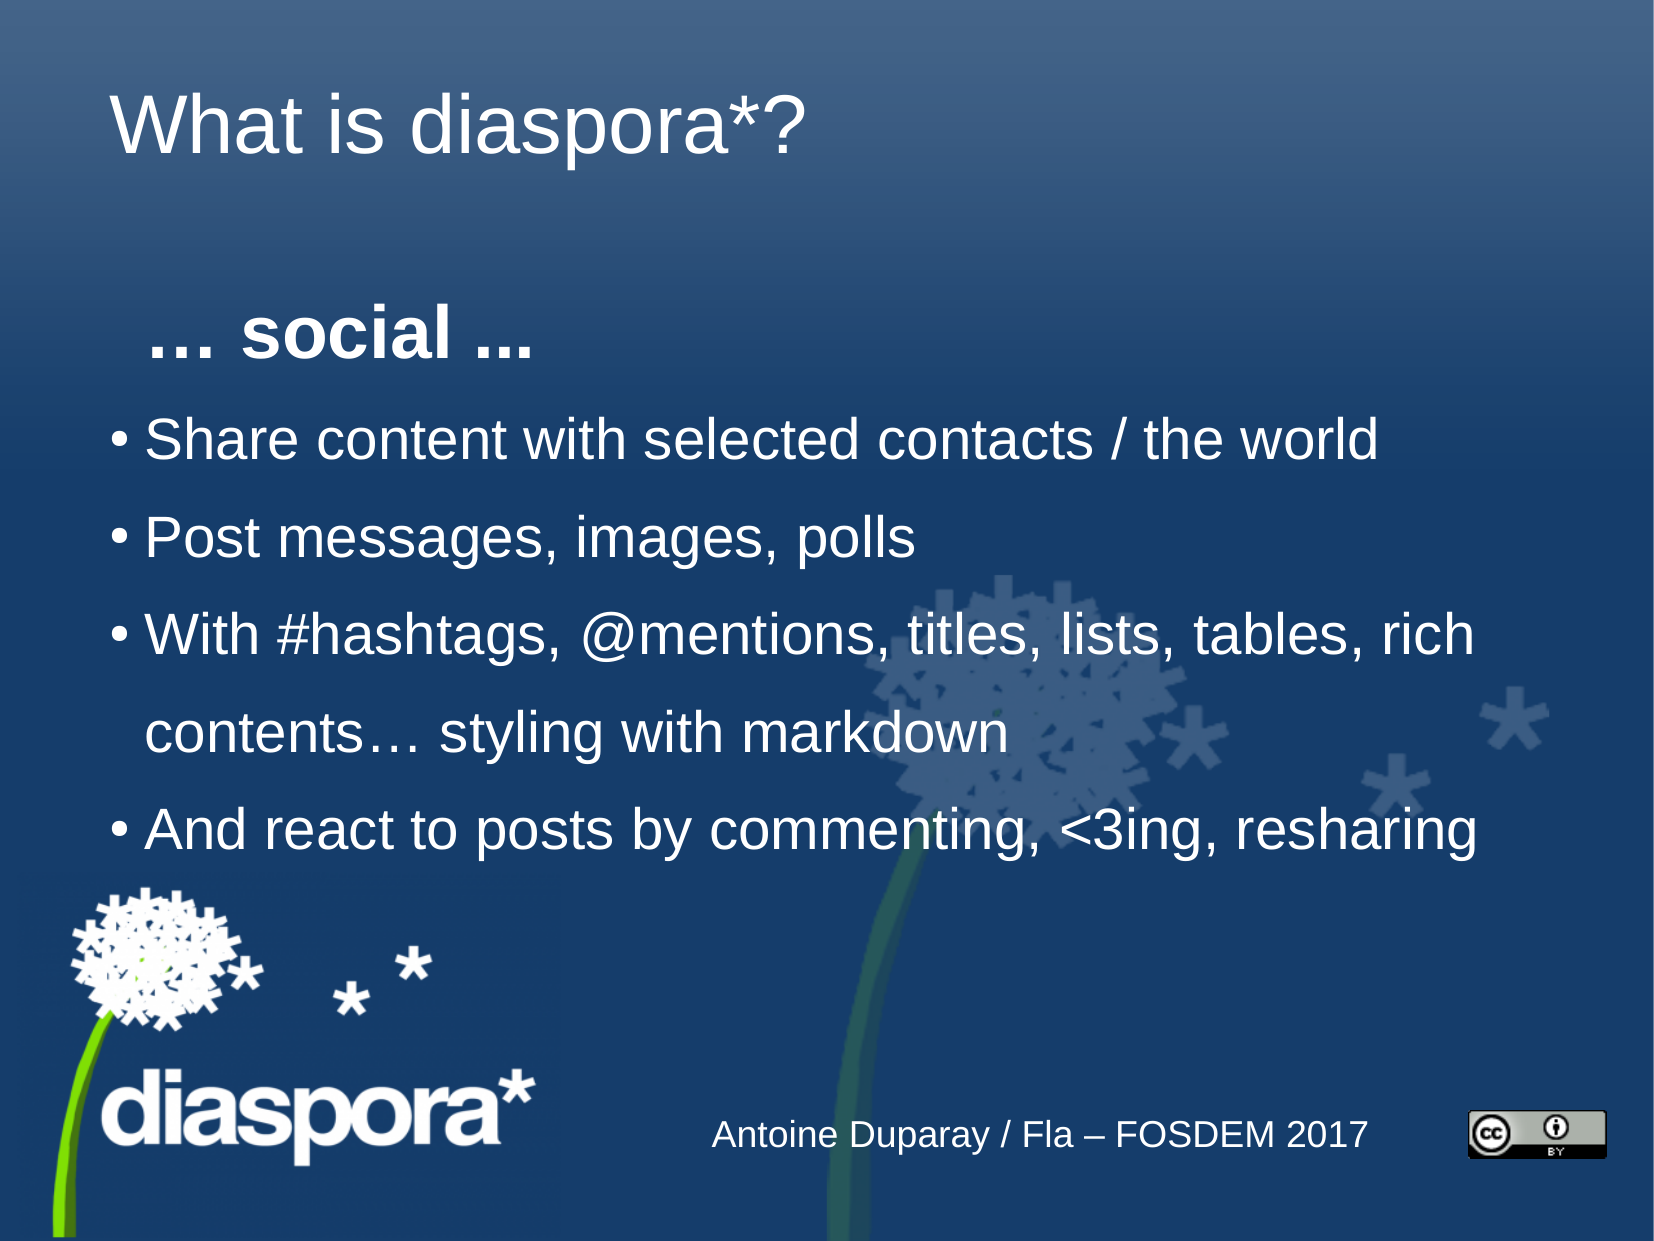

What is diaspora*?
… social ...
Share content with selected contacts / the world
Post messages, images, polls
With #hashtags, @mentions, titles, lists, tables, rich contents… styling with markdown
And react to posts by commenting, <3ing, resharing
Antoine Duparay / Fla – FOSDEM 2017